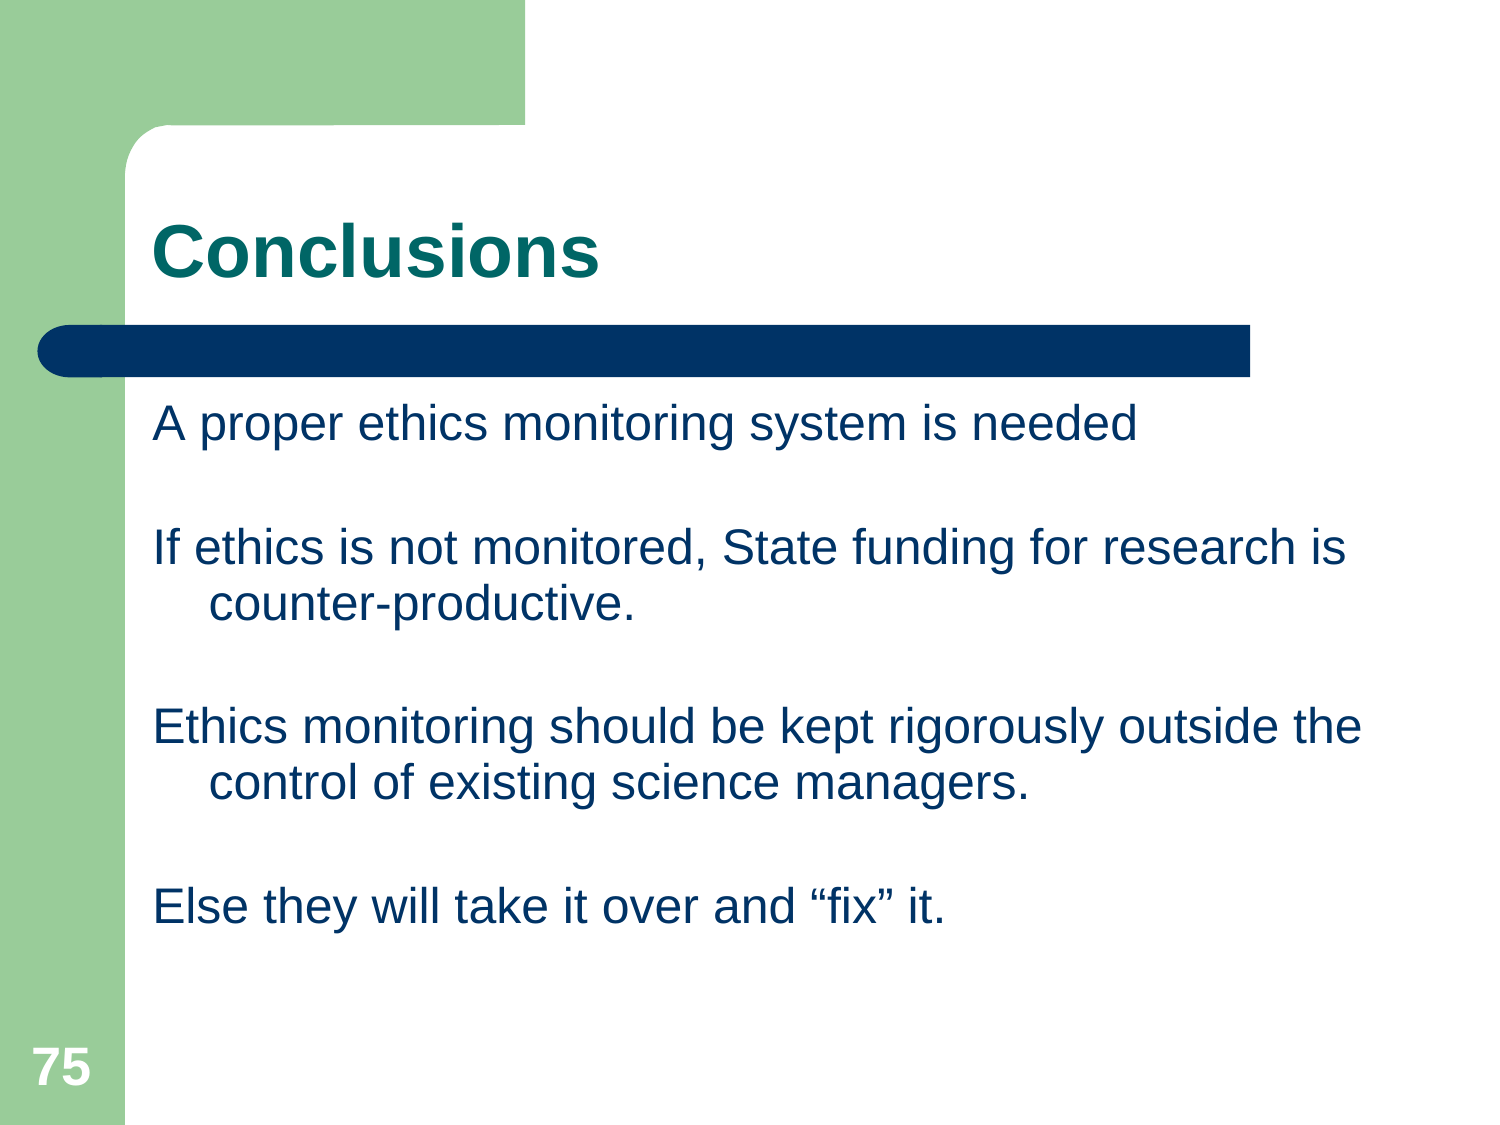

# Conclusions
A proper ethics monitoring system is needed
If ethics is not monitored, State funding for research is counter-productive.
Ethics monitoring should be kept rigorously outside the control of existing science managers.
Else they will take it over and “fix” it.
75